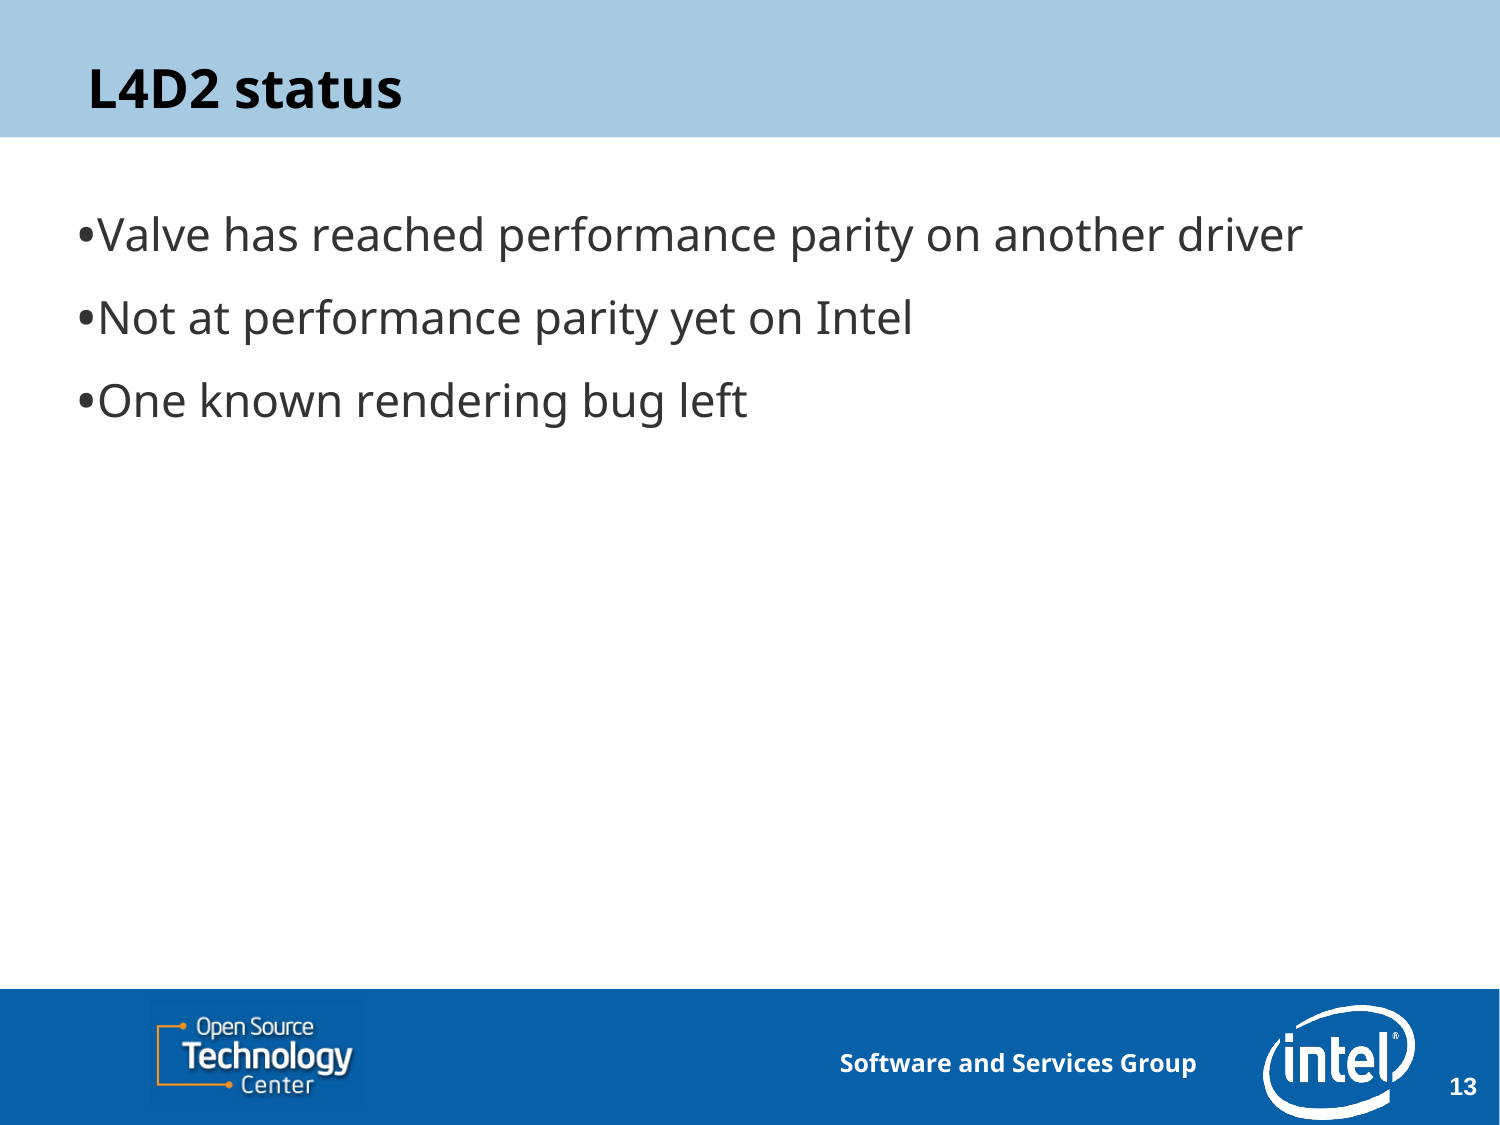

# L4D2 status
Valve has reached performance parity on another driver
Not at performance parity yet on Intel
One known rendering bug left